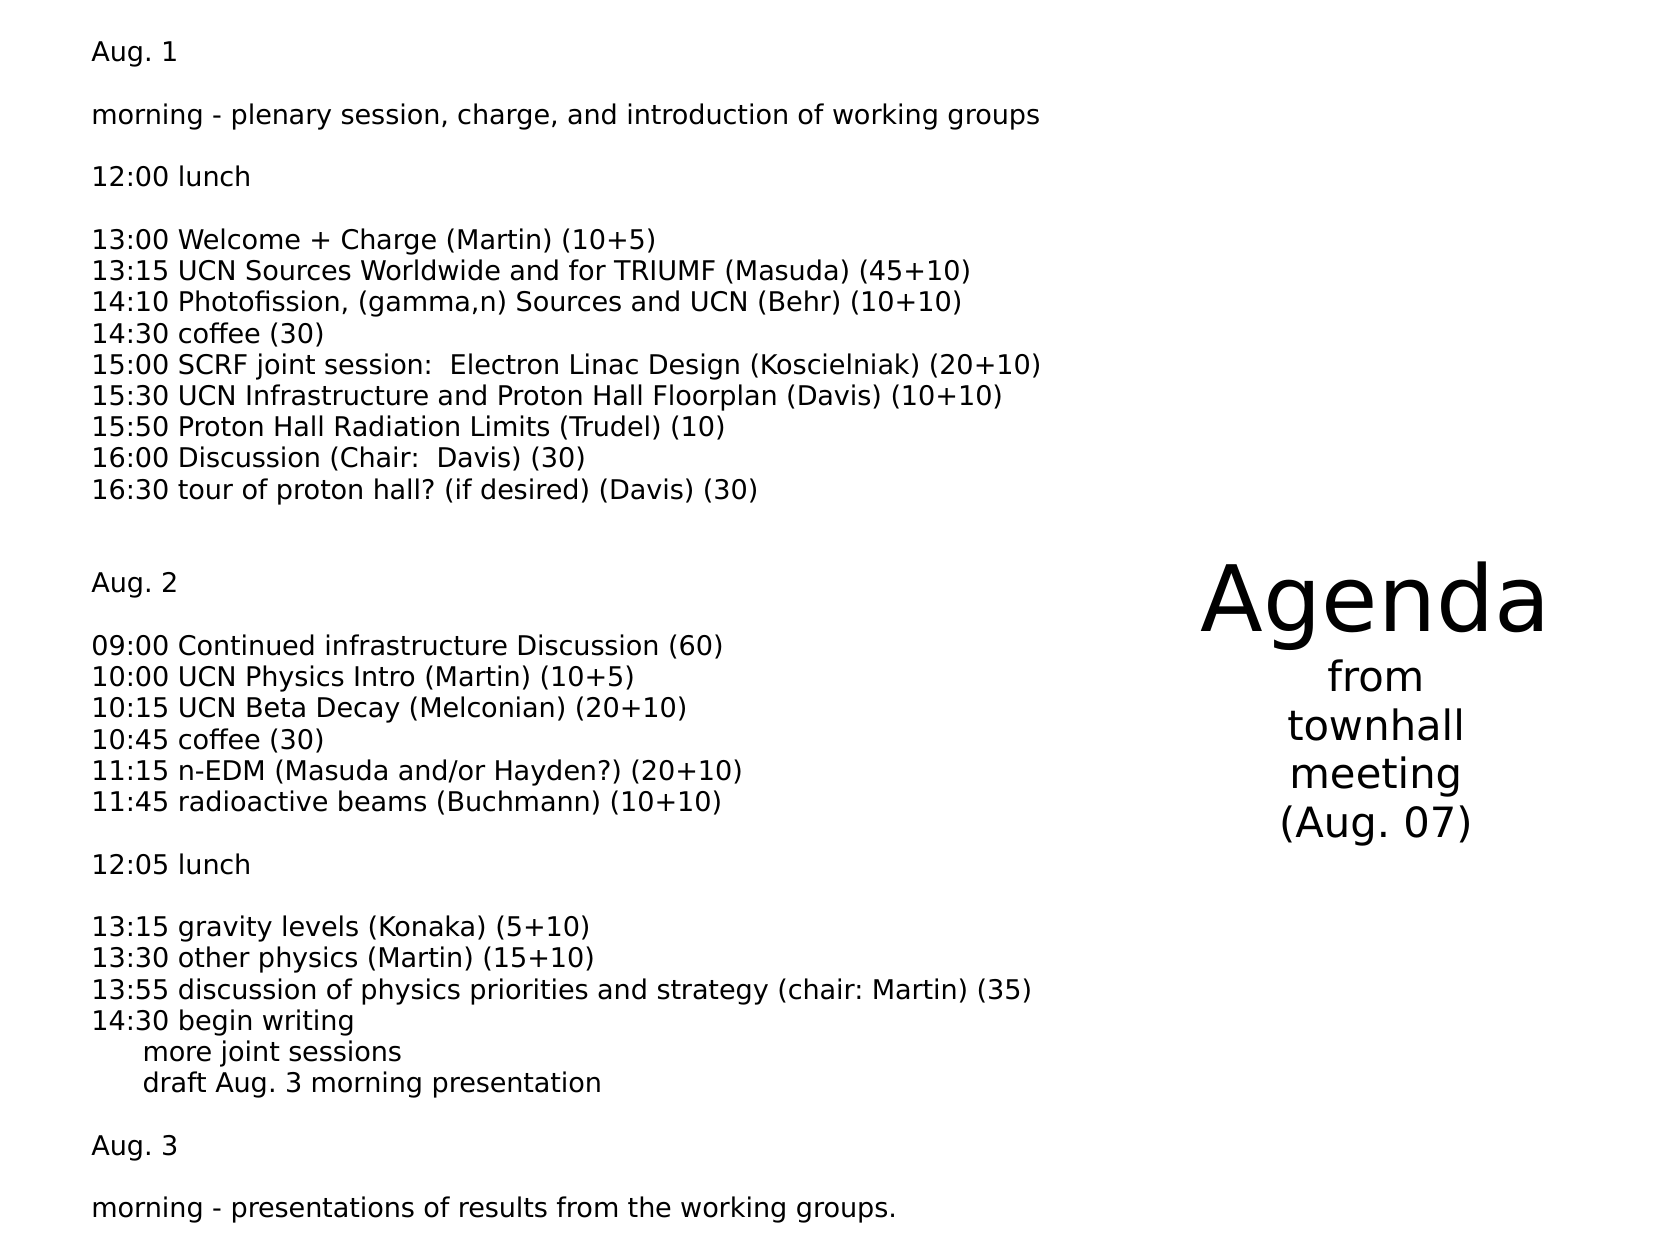

Aug. 1
morning - plenary session, charge, and introduction of working groups
12:00 lunch
13:00 Welcome + Charge (Martin) (10+5)
13:15 UCN Sources Worldwide and for TRIUMF (Masuda) (45+10)
14:10 Photofission, (gamma,n) Sources and UCN (Behr) (10+10)
14:30 coffee (30)
15:00 SCRF joint session: Electron Linac Design (Koscielniak) (20+10)
15:30 UCN Infrastructure and Proton Hall Floorplan (Davis) (10+10)
15:50 Proton Hall Radiation Limits (Trudel) (10)
16:00 Discussion (Chair: Davis) (30)
16:30 tour of proton hall? (if desired) (Davis) (30)
Aug. 2
09:00 Continued infrastructure Discussion (60)
10:00 UCN Physics Intro (Martin) (10+5)
10:15 UCN Beta Decay (Melconian) (20+10)
10:45 coffee (30)
11:15 n-EDM (Masuda and/or Hayden?) (20+10)
11:45 radioactive beams (Buchmann) (10+10)
12:05 lunch
13:15 gravity levels (Konaka) (5+10)
13:30 other physics (Martin) (15+10)
13:55 discussion of physics priorities and strategy (chair: Martin) (35)
14:30 begin writing
 more joint sessions
 draft Aug. 3 morning presentation
Aug. 3
morning - presentations of results from the working groups.
# Agenda from townhall meeting (Aug. 07)